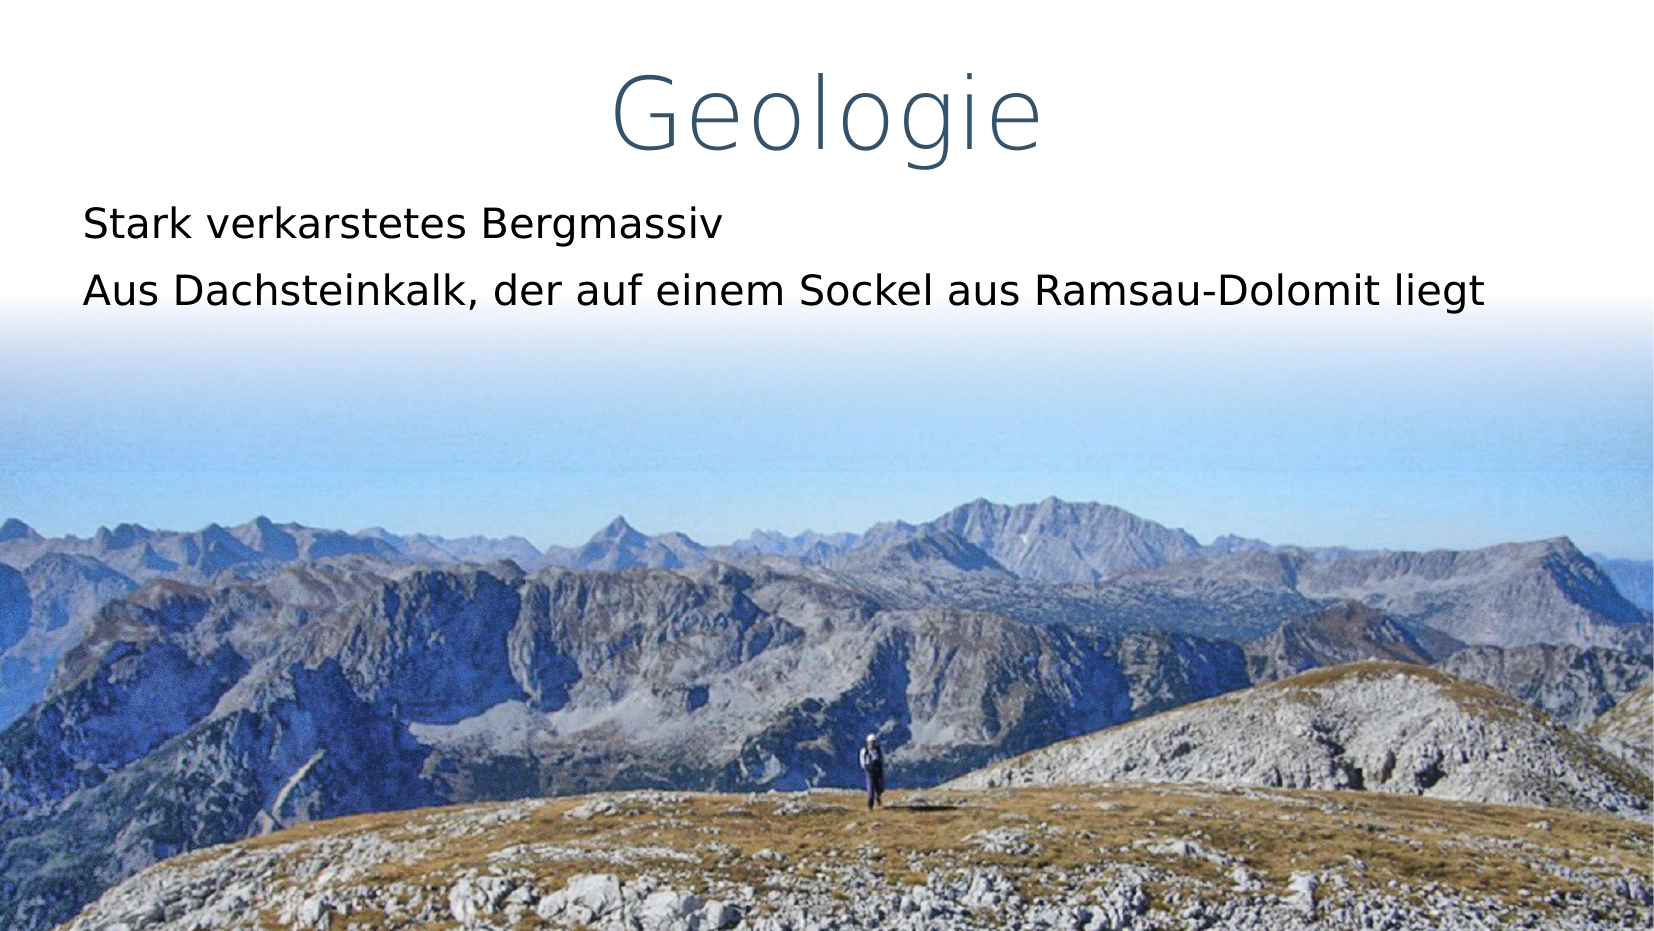

# Geologie
Stark verkarstetes Bergmassiv
Aus Dachsteinkalk, der auf einem Sockel aus Ramsau-Dolomit liegt